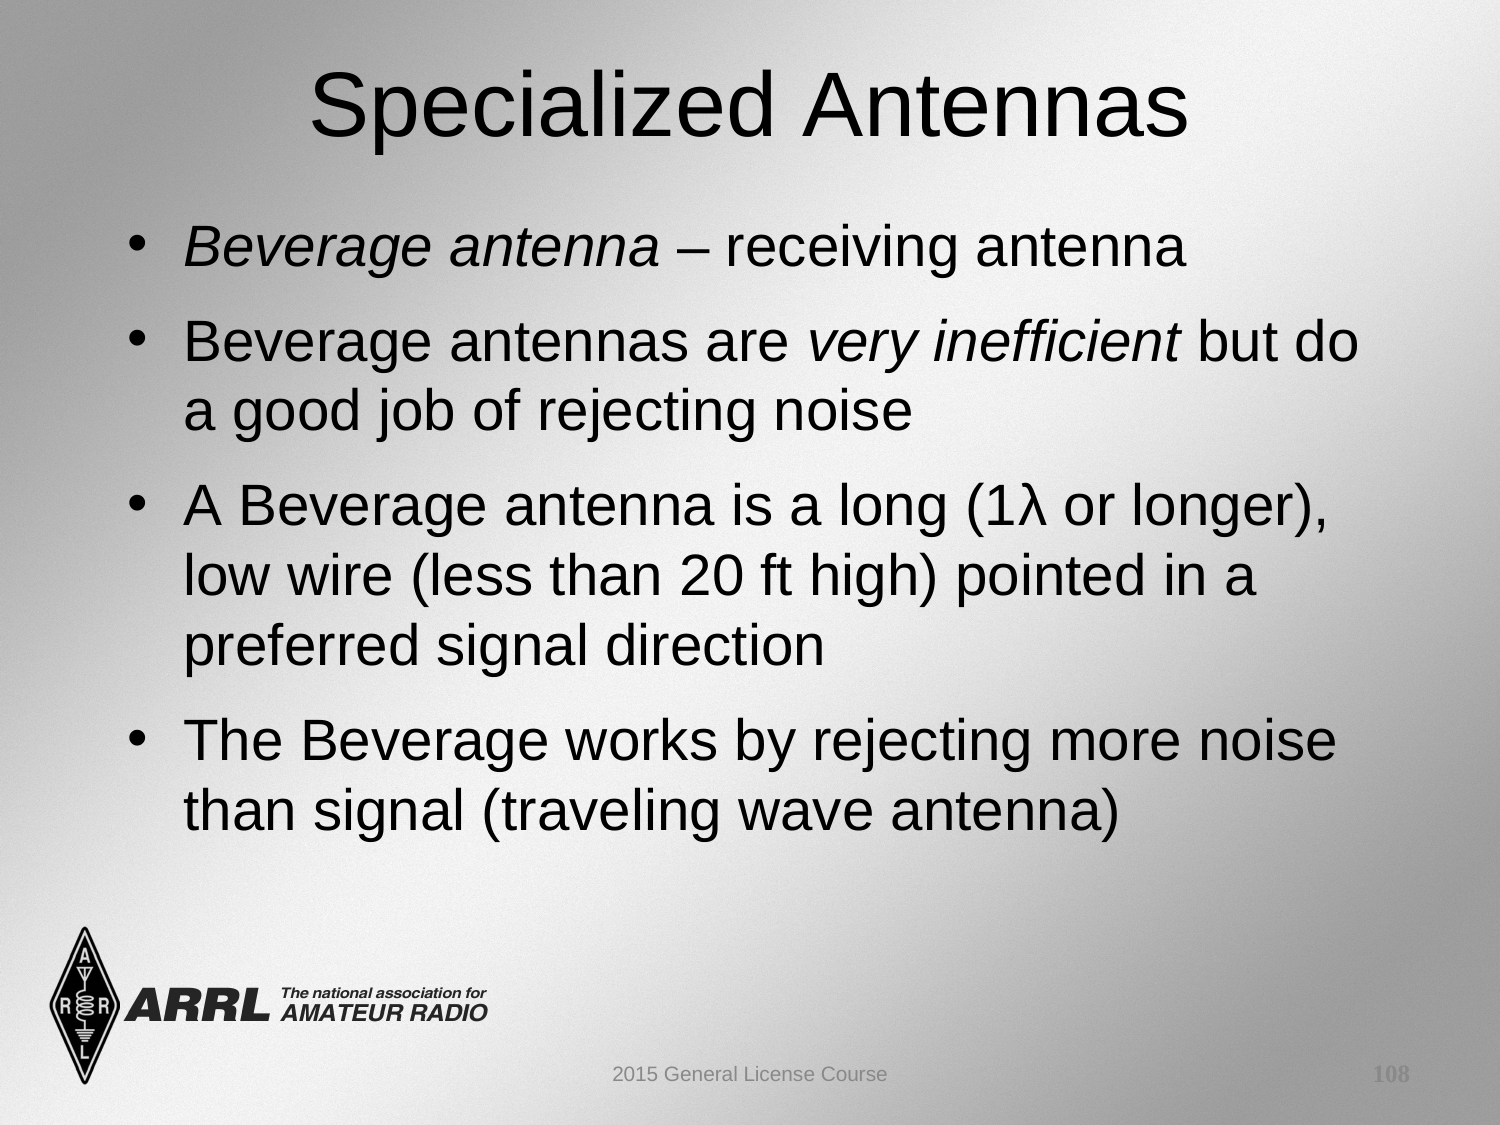

Specialized Antennas
Beverage antenna – receiving antenna
Beverage antennas are very inefficient but do a good job of rejecting noise
A Beverage antenna is a long (1λ or longer), low wire (less than 20 ft high) pointed in a preferred signal direction
The Beverage works by rejecting more noise than signal (traveling wave antenna)
2015 General License Course